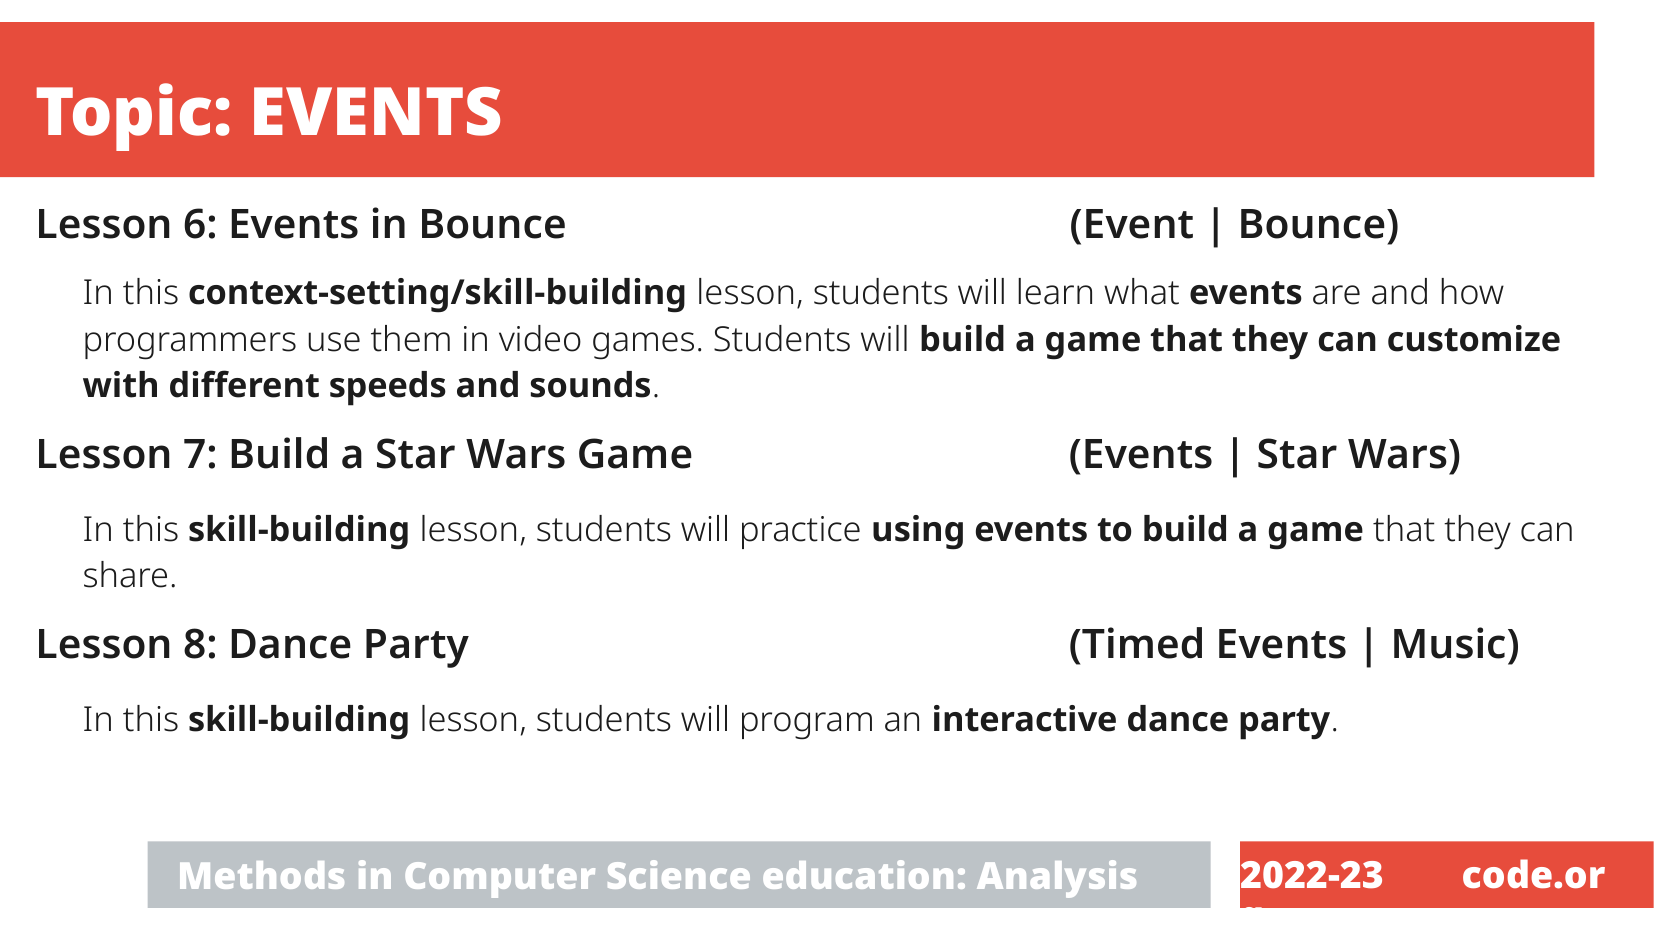

# Topic: EVENTS
Lesson 6: Events in Bounce	(Event | Bounce)
In this context-setting/skill-building lesson, students will learn what events are and how programmers use them in video games. Students will build a game that they can customize with different speeds and sounds.
Lesson 7: Build a Star Wars Game	(Events | Star Wars)
In this skill-building lesson, students will practice using events to build a game that they can share.
Lesson 8: Dance Party	(Timed Events | Music)
In this skill-building lesson, students will program an interactive dance party.
Methods in Computer Science education: Analysis
2022-23 code.org